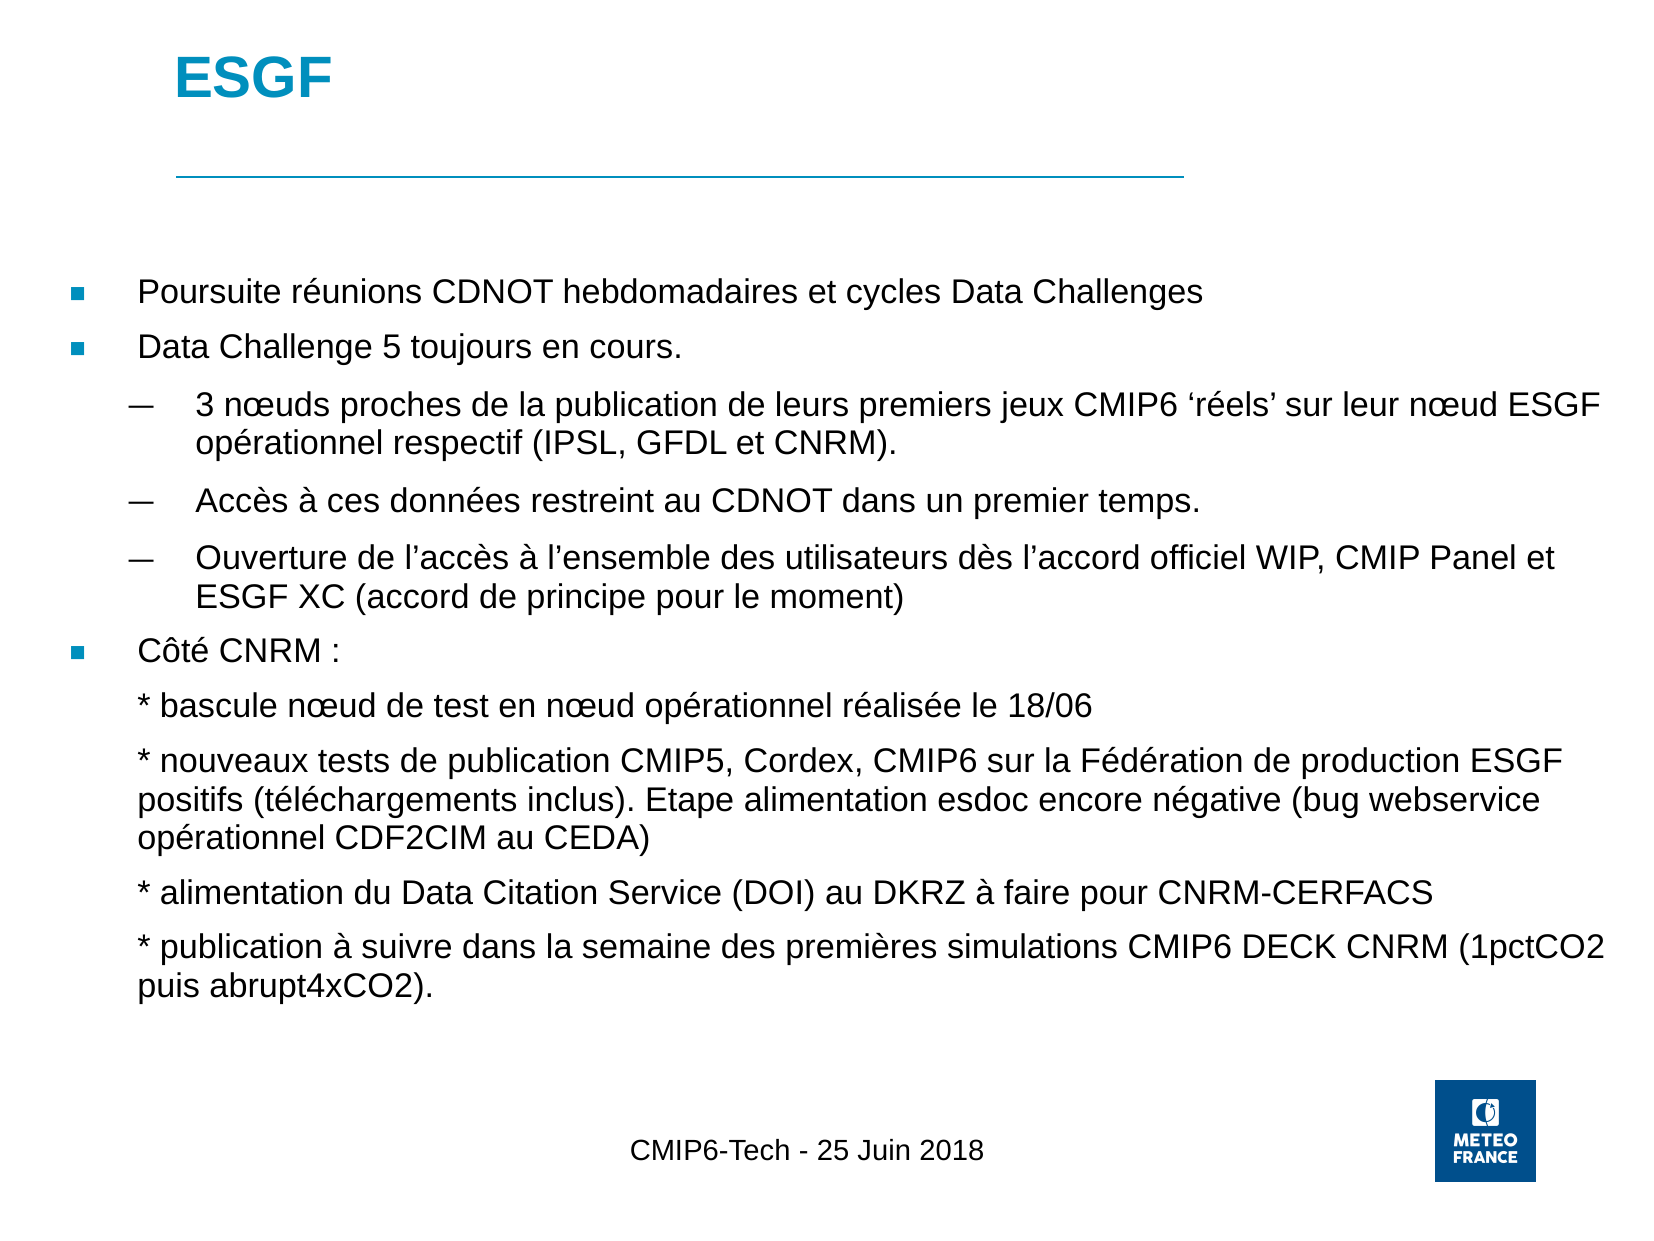

# ESGF
Poursuite réunions CDNOT hebdomadaires et cycles Data Challenges
Data Challenge 5 toujours en cours.
3 nœuds proches de la publication de leurs premiers jeux CMIP6 ‘réels’ sur leur nœud ESGF opérationnel respectif (IPSL, GFDL et CNRM).
Accès à ces données restreint au CDNOT dans un premier temps.
Ouverture de l’accès à l’ensemble des utilisateurs dès l’accord officiel WIP, CMIP Panel et ESGF XC (accord de principe pour le moment)
Côté CNRM :
* bascule nœud de test en nœud opérationnel réalisée le 18/06
* nouveaux tests de publication CMIP5, Cordex, CMIP6 sur la Fédération de production ESGF positifs (téléchargements inclus). Etape alimentation esdoc encore négative (bug webservice opérationnel CDF2CIM au CEDA)
* alimentation du Data Citation Service (DOI) au DKRZ à faire pour CNRM-CERFACS
* publication à suivre dans la semaine des premières simulations CMIP6 DECK CNRM (1pctCO2 puis abrupt4xCO2).
CMIP6-Tech - 25 Juin 2018